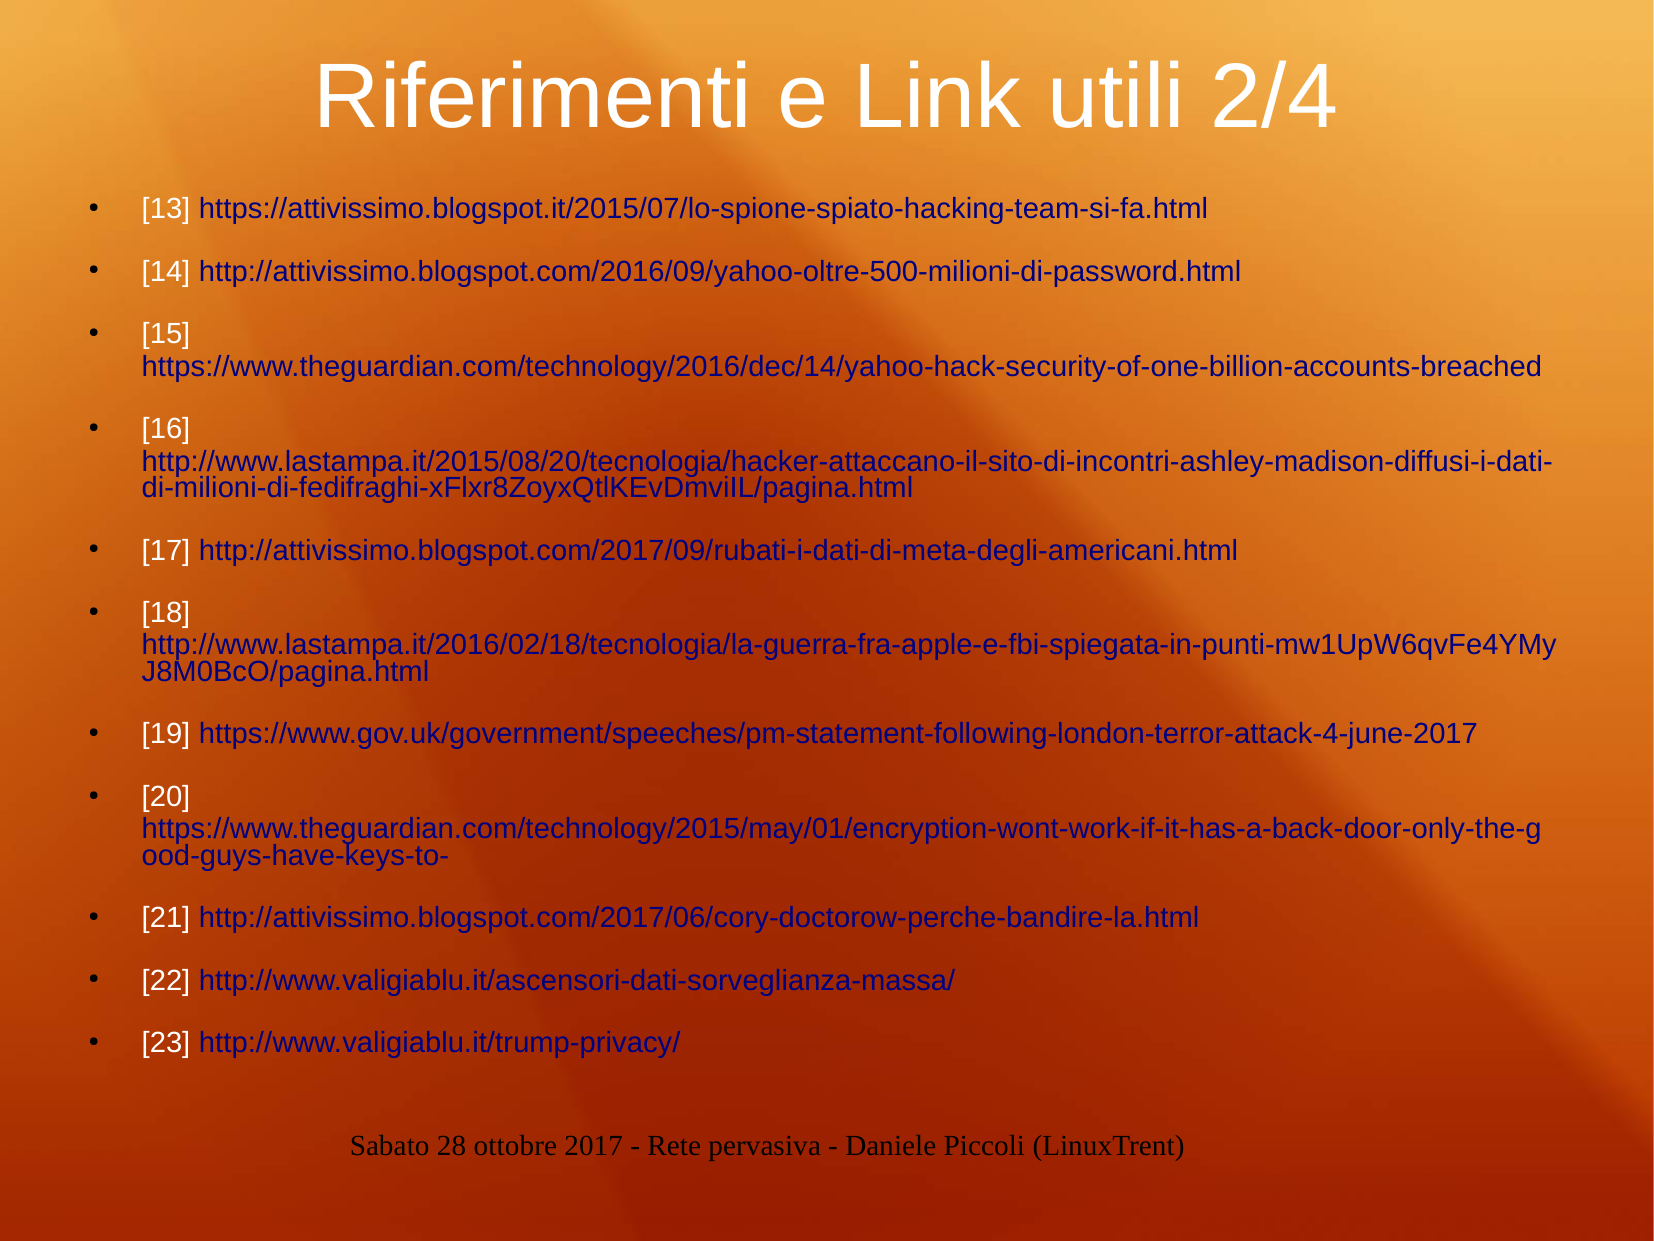

# Riferimenti e Link utili 2/4
[13] https://attivissimo.blogspot.it/2015/07/lo-spione-spiato-hacking-team-si-fa.html
[14] http://attivissimo.blogspot.com/2016/09/yahoo-oltre-500-milioni-di-password.html
[15] https://www.theguardian.com/technology/2016/dec/14/yahoo-hack-security-of-one-billion-accounts-breached
[16] http://www.lastampa.it/2015/08/20/tecnologia/hacker-attaccano-il-sito-di-incontri-ashley-madison-diffusi-i-dati-di-milioni-di-fedifraghi-xFlxr8ZoyxQtlKEvDmviIL/pagina.html
[17] http://attivissimo.blogspot.com/2017/09/rubati-i-dati-di-meta-degli-americani.html
[18] http://www.lastampa.it/2016/02/18/tecnologia/la-guerra-fra-apple-e-fbi-spiegata-in-punti-mw1UpW6qvFe4YMyJ8M0BcO/pagina.html
[19] https://www.gov.uk/government/speeches/pm-statement-following-london-terror-attack-4-june-2017
[20] https://www.theguardian.com/technology/2015/may/01/encryption-wont-work-if-it-has-a-back-door-only-the-good-guys-have-keys-to-
[21] http://attivissimo.blogspot.com/2017/06/cory-doctorow-perche-bandire-la.html
[22] http://www.valigiablu.it/ascensori-dati-sorveglianza-massa/
[23] http://www.valigiablu.it/trump-privacy/
Sabato 28 ottobre 2017 - Rete pervasiva - Daniele Piccoli (LinuxTrent)